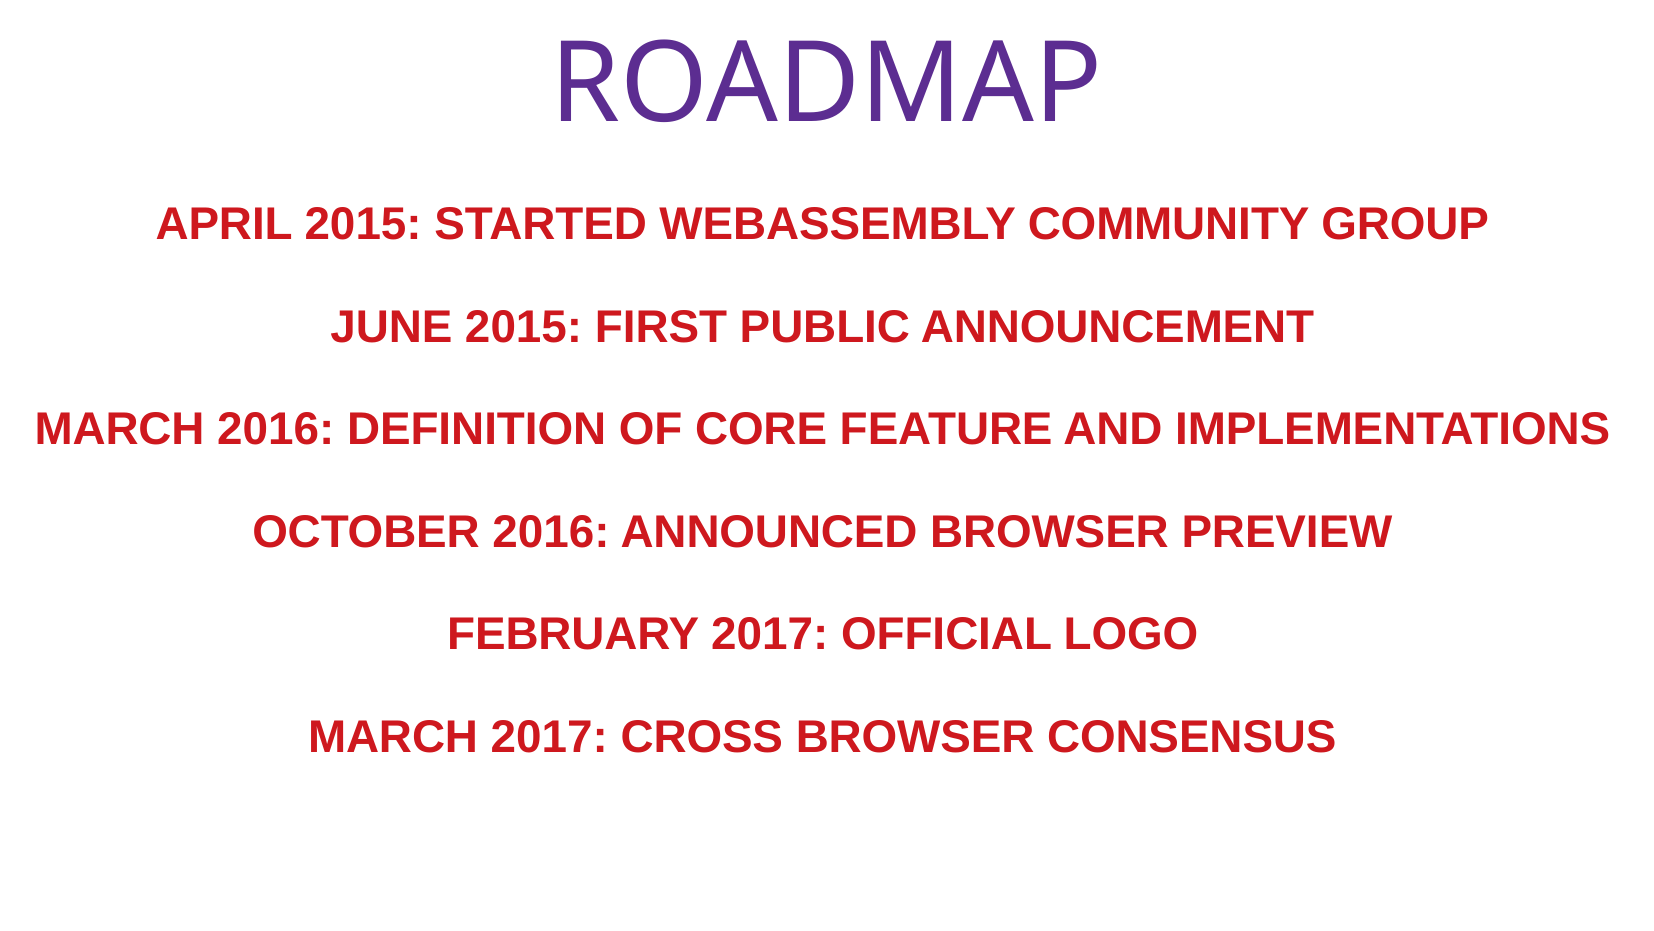

# ROADMAP
APRIL 2015: STARTED WEBASSEMBLY COMMUNITY GROUP
JUNE 2015: FIRST PUBLIC ANNOUNCEMENT
MARCH 2016: DEFINITION OF CORE FEATURE AND IMPLEMENTATIONS
OCTOBER 2016: ANNOUNCED BROWSER PREVIEW
FEBRUARY 2017: OFFICIAL LOGO
MARCH 2017: CROSS BROWSER CONSENSUS